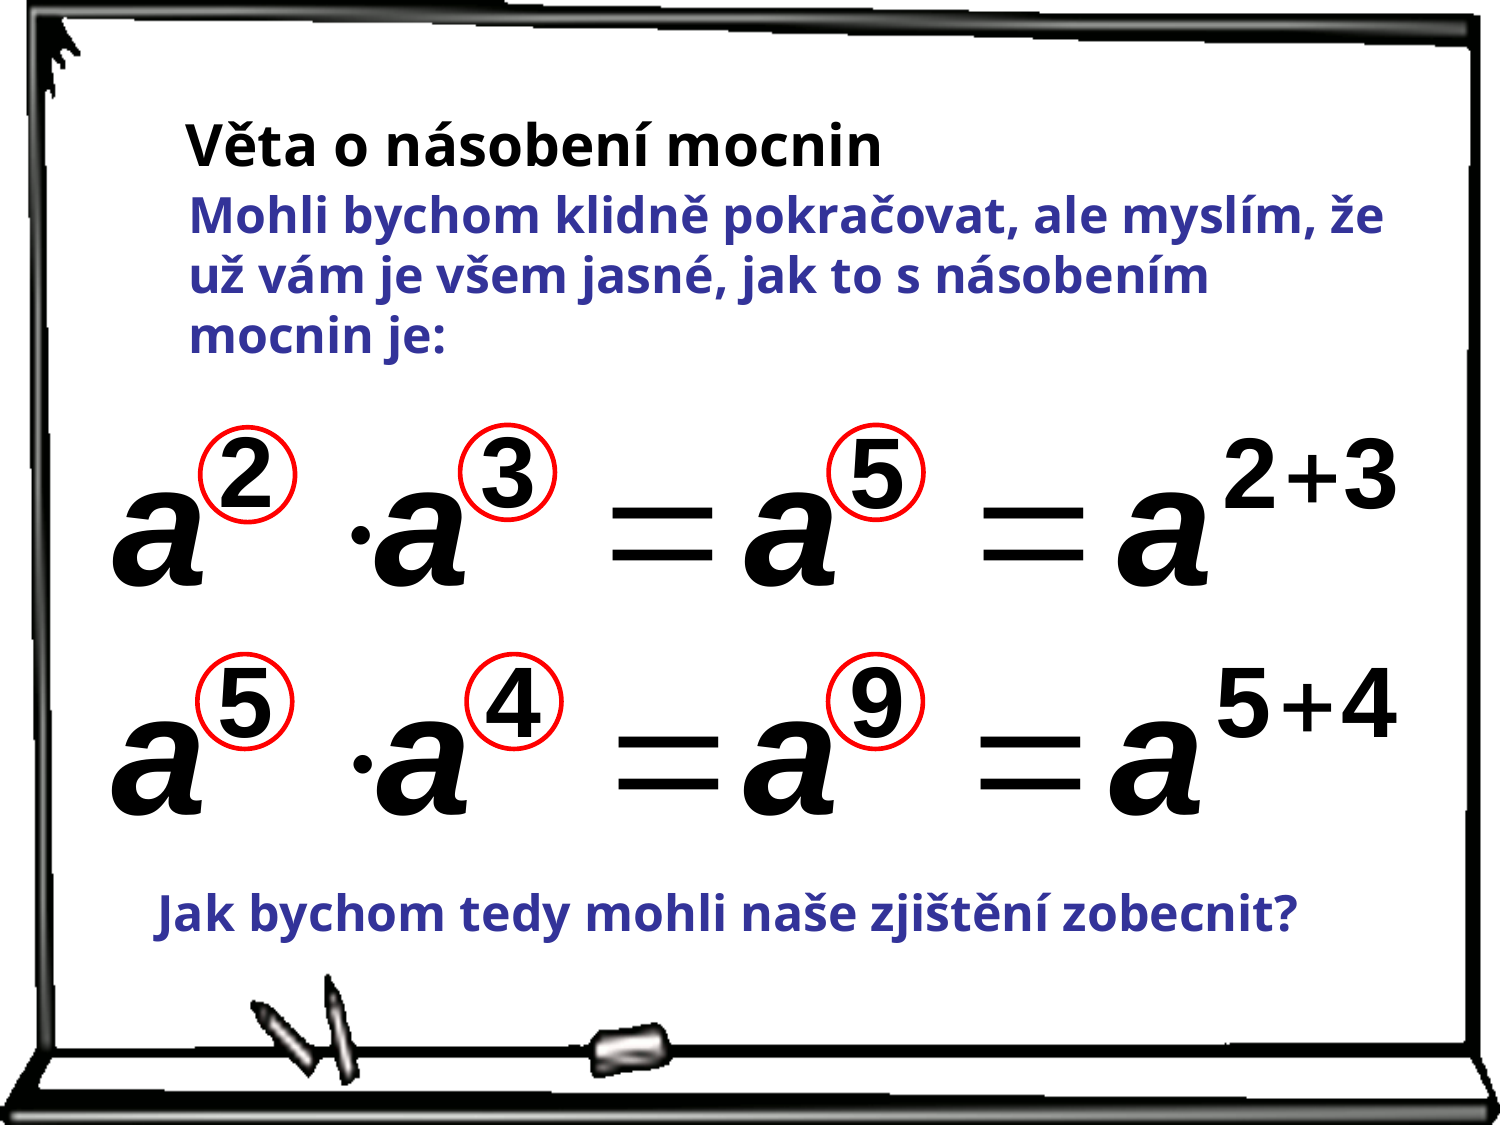

Věta o násobení mocnin
Mohli bychom klidně pokračovat, ale myslím, že už vám je všem jasné, jak to s násobením mocnin je:
Jak bychom tedy mohli naše zjištění zobecnit?